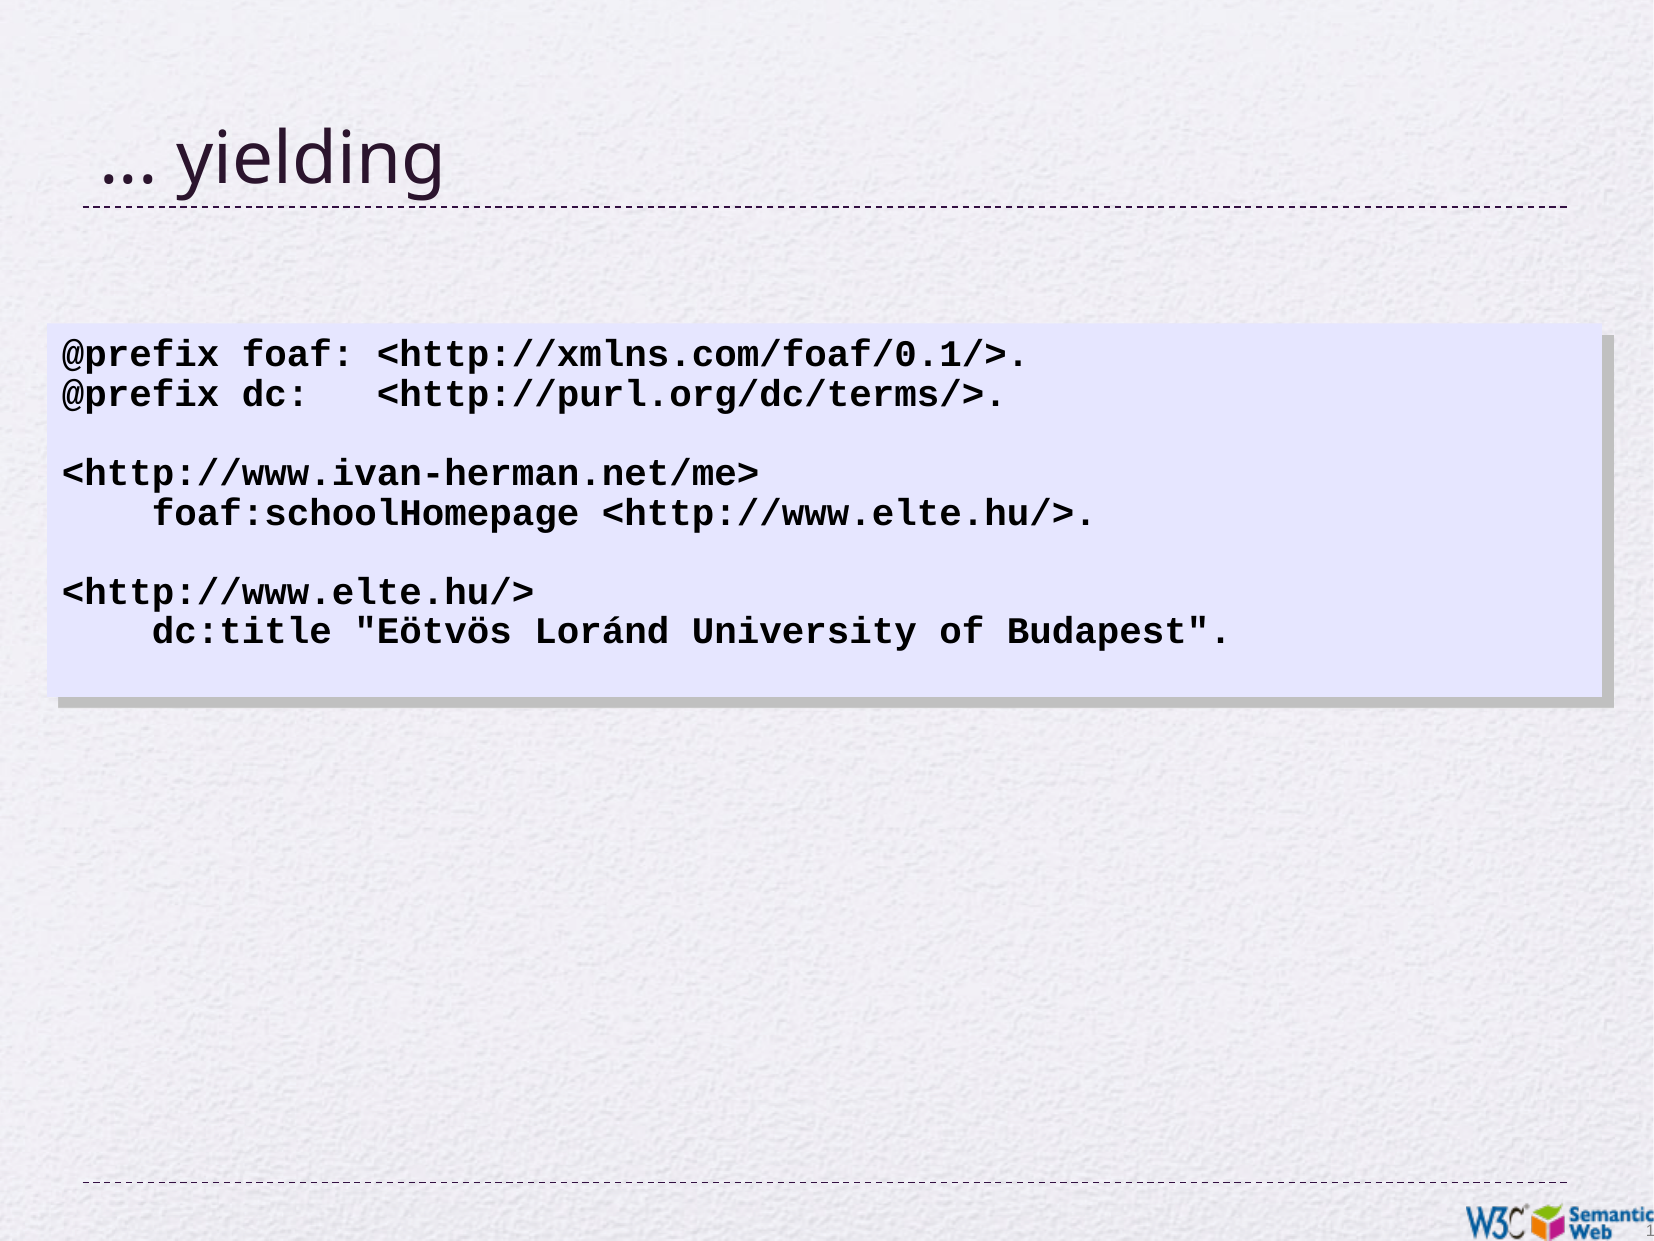

# ... yielding
@prefix foaf: <http://xmlns.com/foaf/0.1/>.
@prefix dc: <http://purl.org/dc/terms/>.
<http://www.ivan-herman.net/me>
 foaf:schoolHomepage <http://www.elte.hu/>.
<http://www.elte.hu/>
 dc:title "Eötvös Loránd University of Budapest".